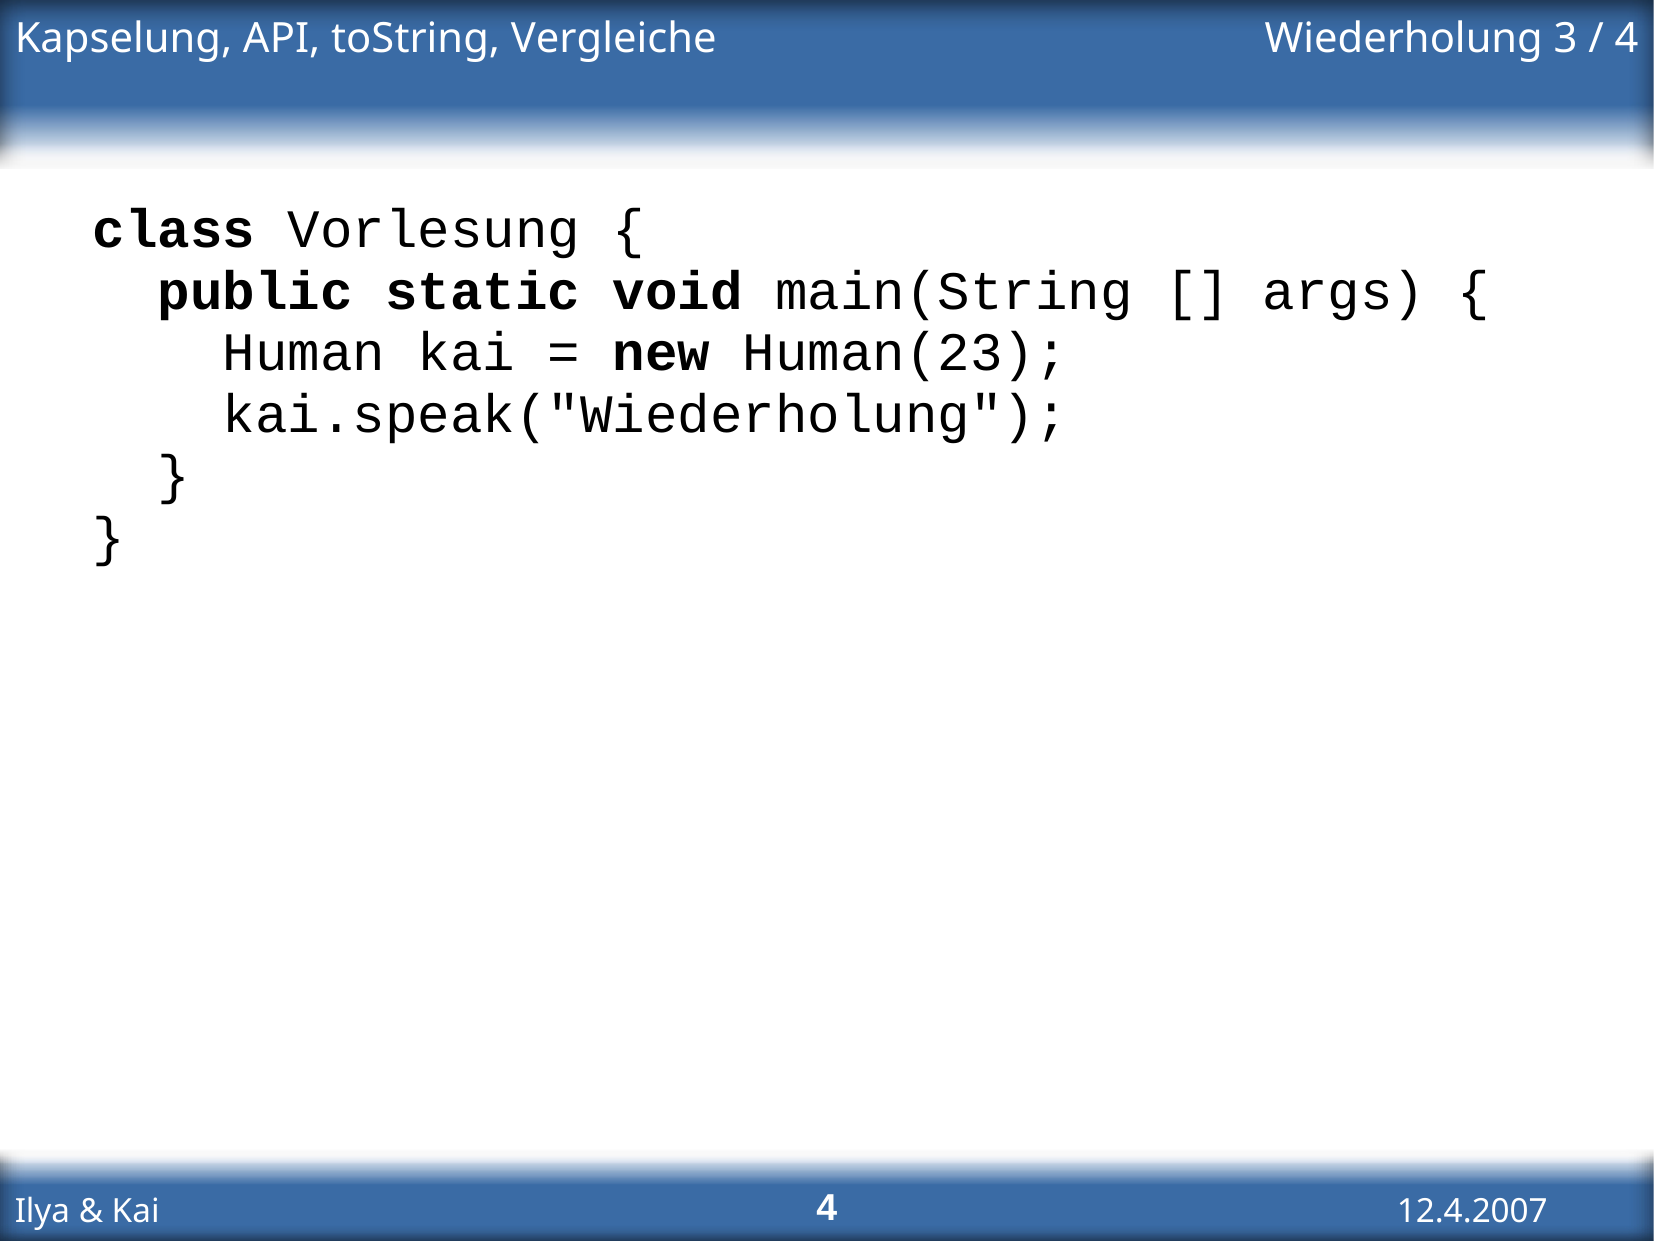

Wiederholung 3 / 4
class Vorlesung {
 public static void main(String [] args) {
 Human kai = new Human(23);
 kai.speak("Wiederholung");
 }
}
4